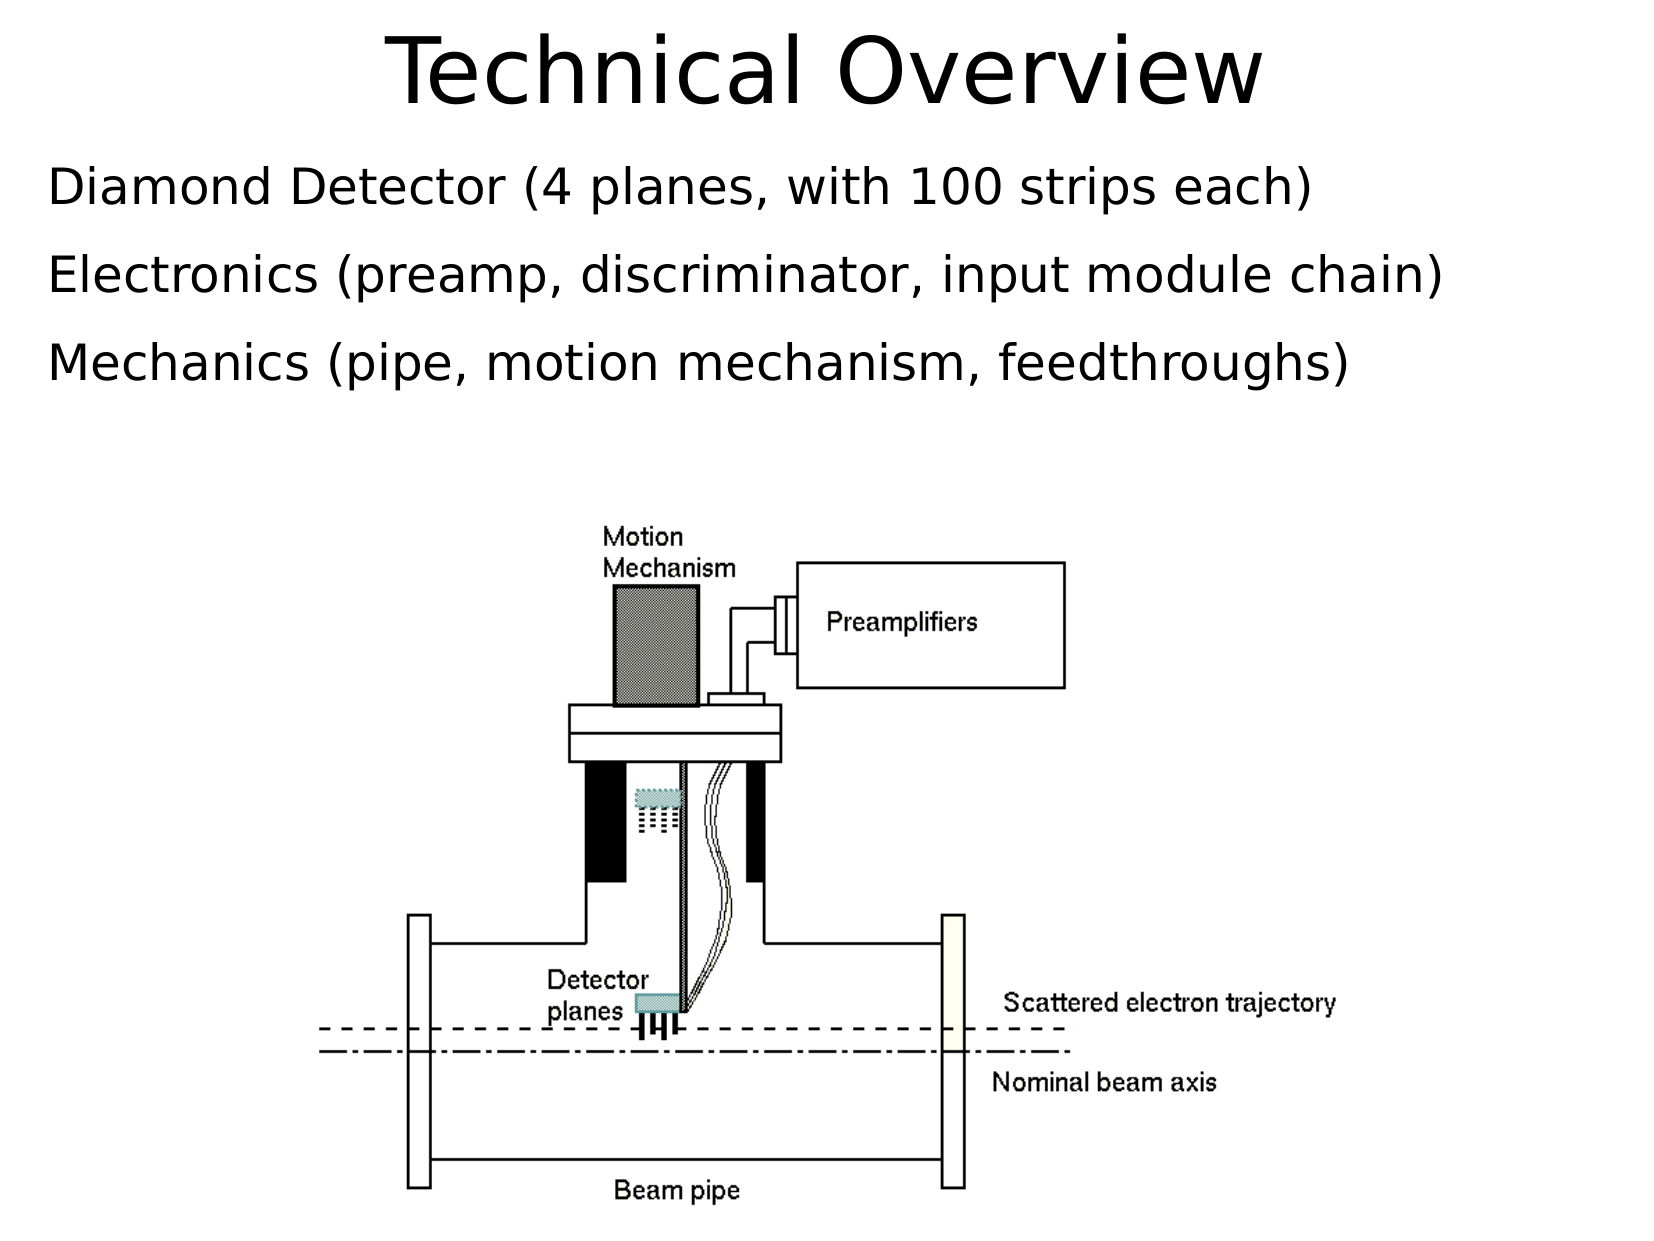

# Technical Overview
Diamond Detector (4 planes, with 100 strips each)
Electronics (preamp, discriminator, input module chain)
Mechanics (pipe, motion mechanism, feedthroughs)